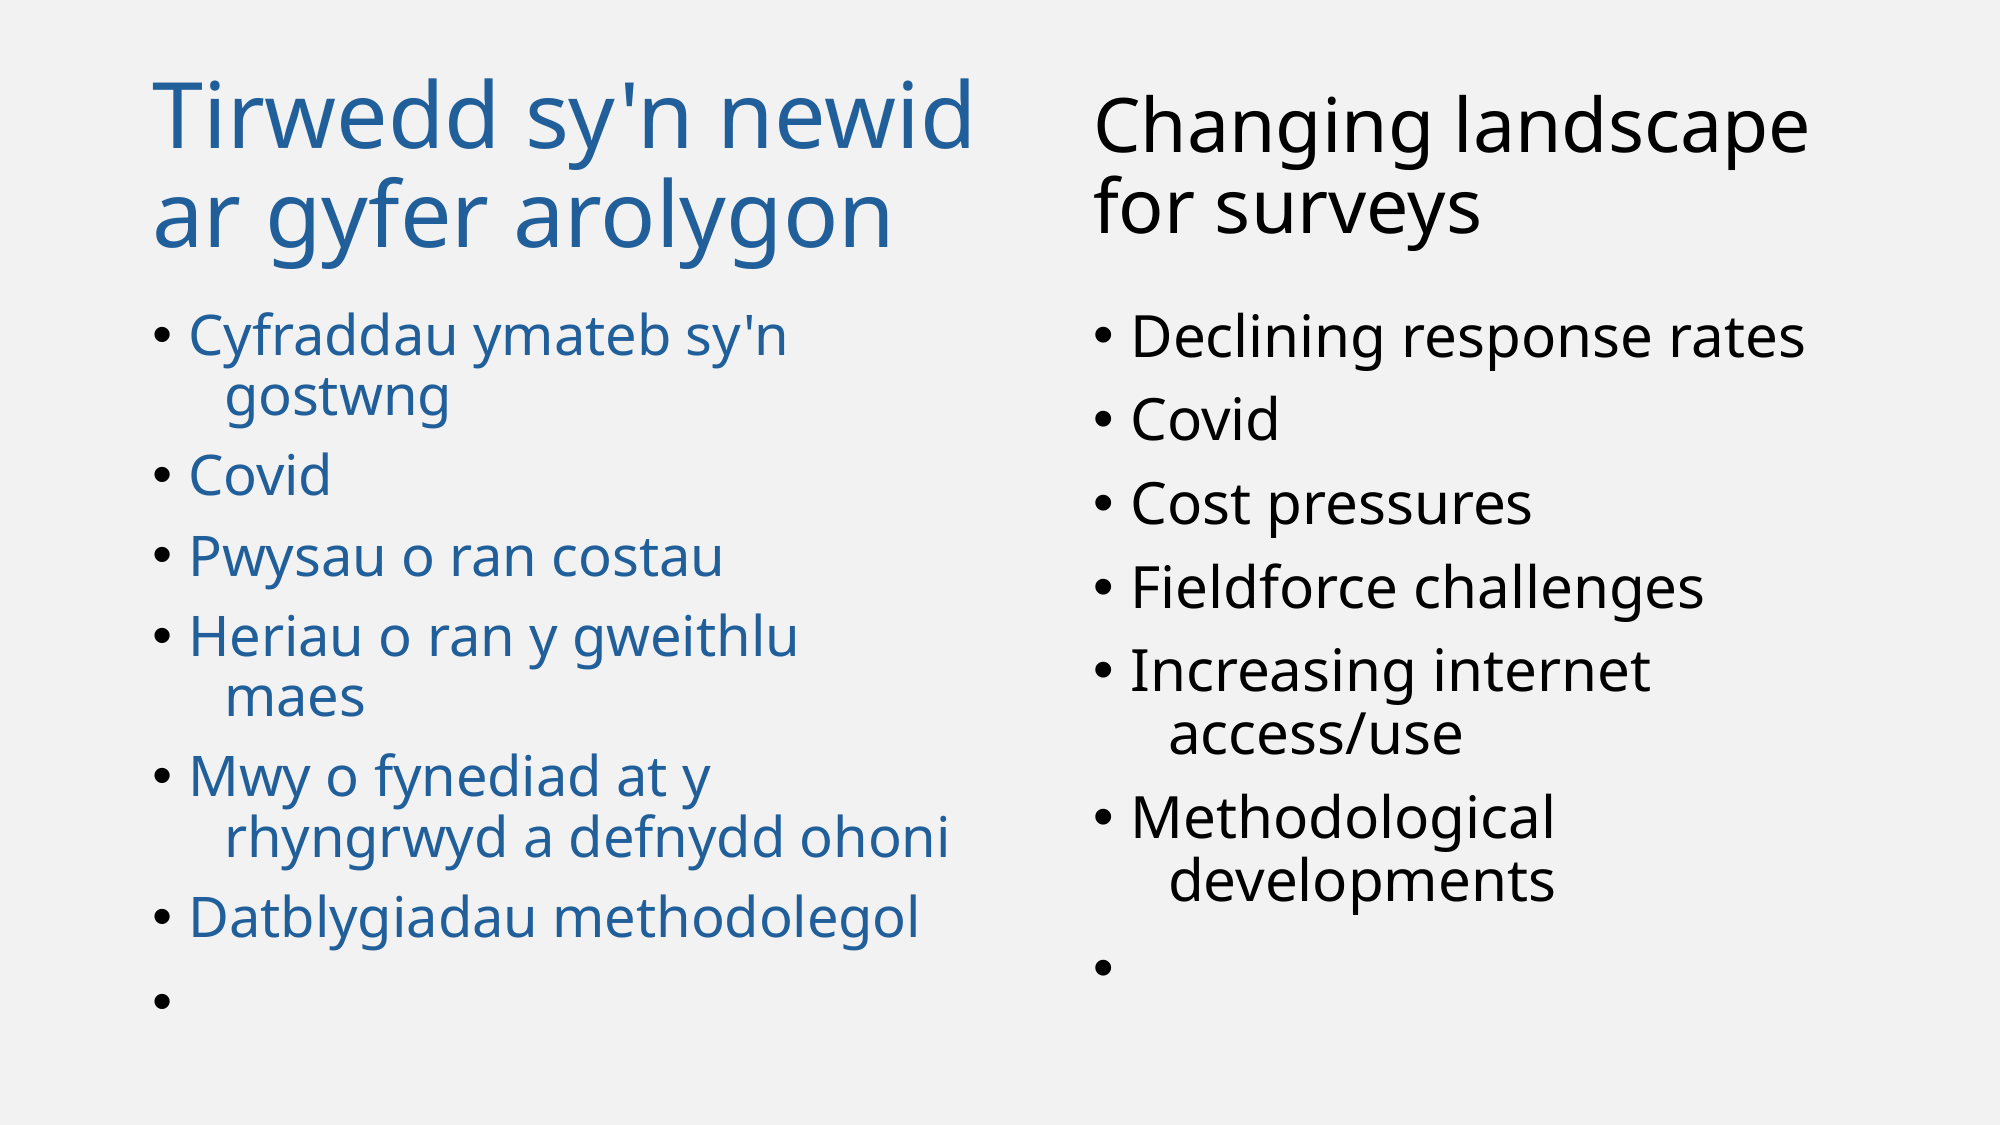

Tirwedd sy'n newid ar gyfer arolygon
# Changing landscape for surveys
Cyfraddau ymateb sy'n gostwng
Covid
Pwysau o ran costau
Heriau o ran y gweithlu maes
Mwy o fynediad at y rhyngrwyd a defnydd ohoni
Datblygiadau methodolegol
Declining response rates
Covid
Cost pressures
Fieldforce challenges
Increasing internet access/use
Methodological developments